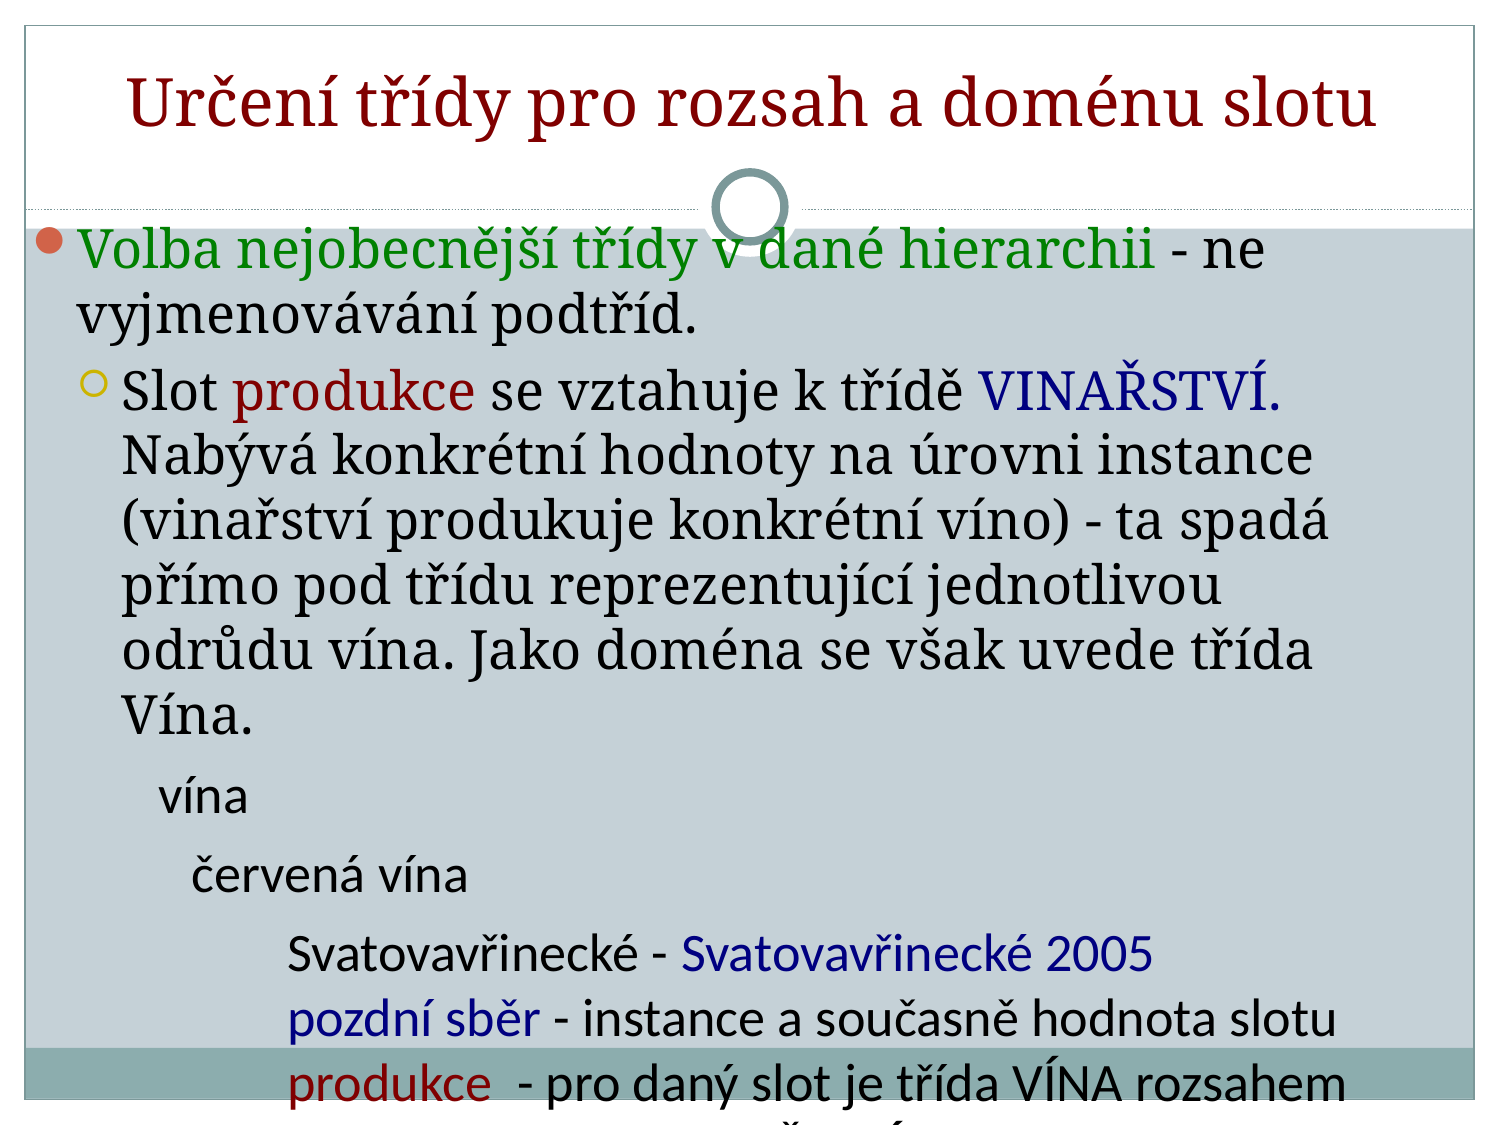

# Určení třídy pro rozsah a doménu slotu
Volba nejobecnější třídy v dané hierarchii - ne vyjmenovávání podtříd.
Slot produkce se vztahuje k třídě VINAŘSTVÍ. Nabývá konkrétní hodnoty na úrovni instance (vinařství produkuje konkrétní víno) - ta spadá přímo pod třídu reprezentující jednotlivou odrůdu vína. Jako doména se však uvede třída Vína.
 vína
 červená vína
 	Svatovavřinecké - Svatovavřinecké 2005 		pozdní sběr - instance a současně hodnota slotu 		produkce - pro daný slot je třída VÍNA rozsahem
		a doménou třída VINAŘSTVÍ.